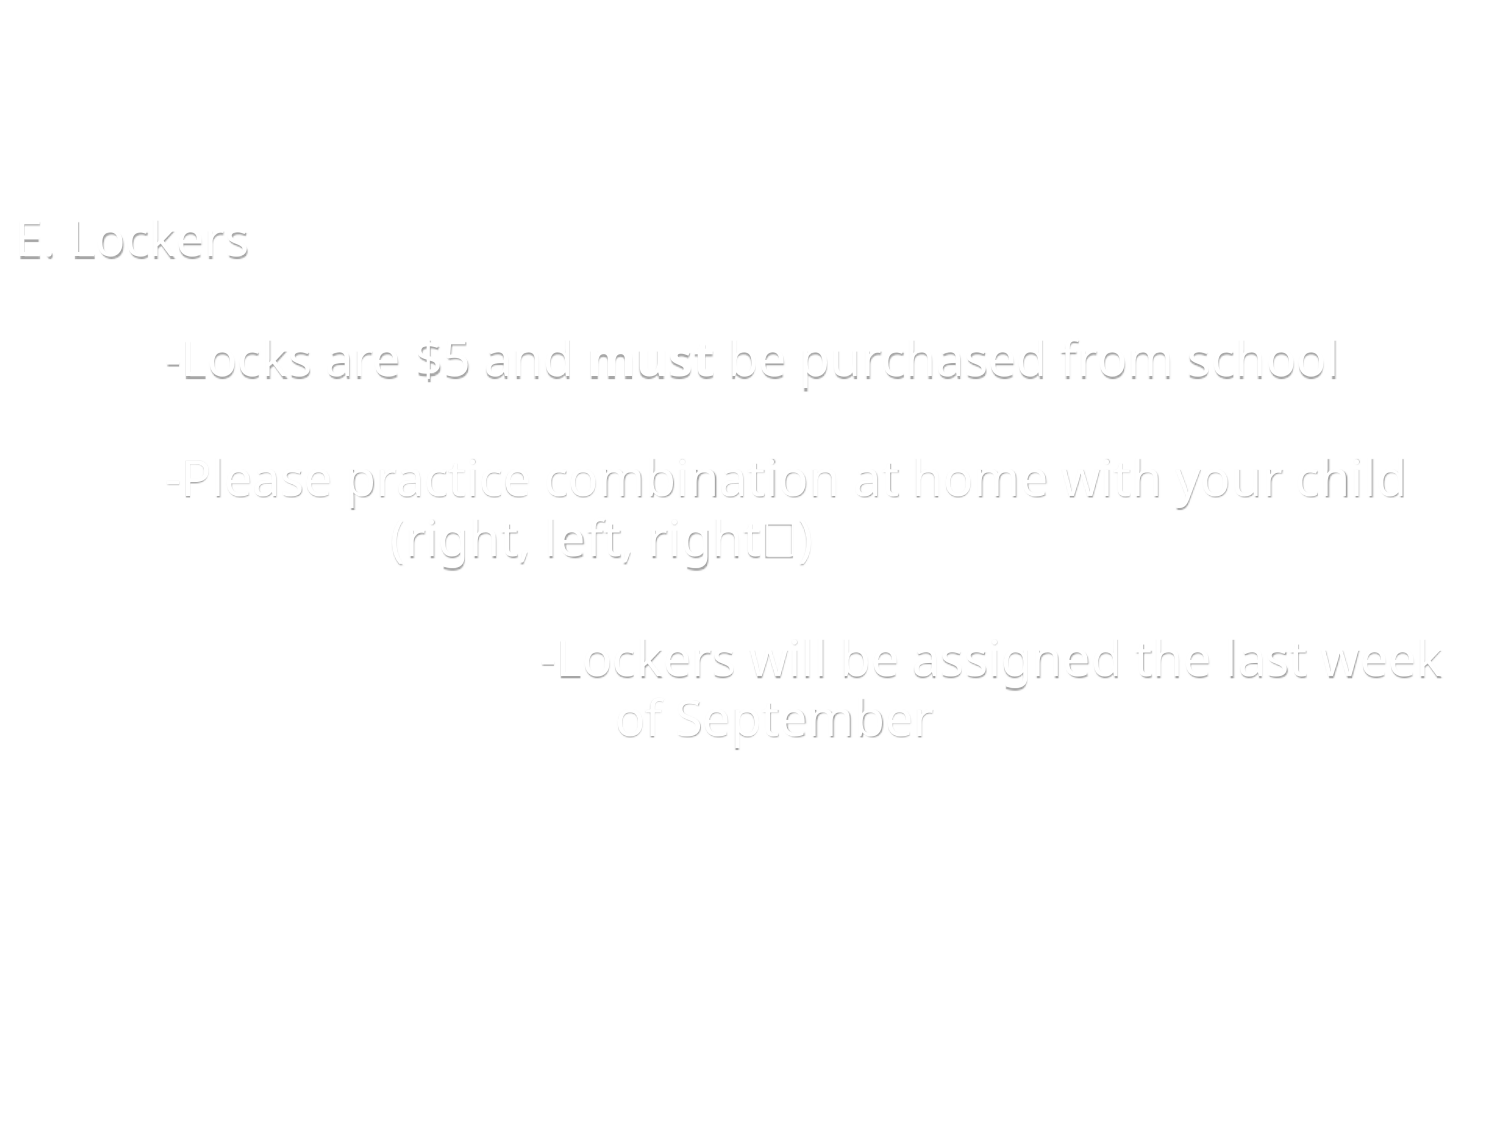

E. Lockers
		-Locks are $5 and must be purchased from school
		-Please practice combination at home with your child
					(right, left, right)
							-Lockers will be assigned the last week 								of September